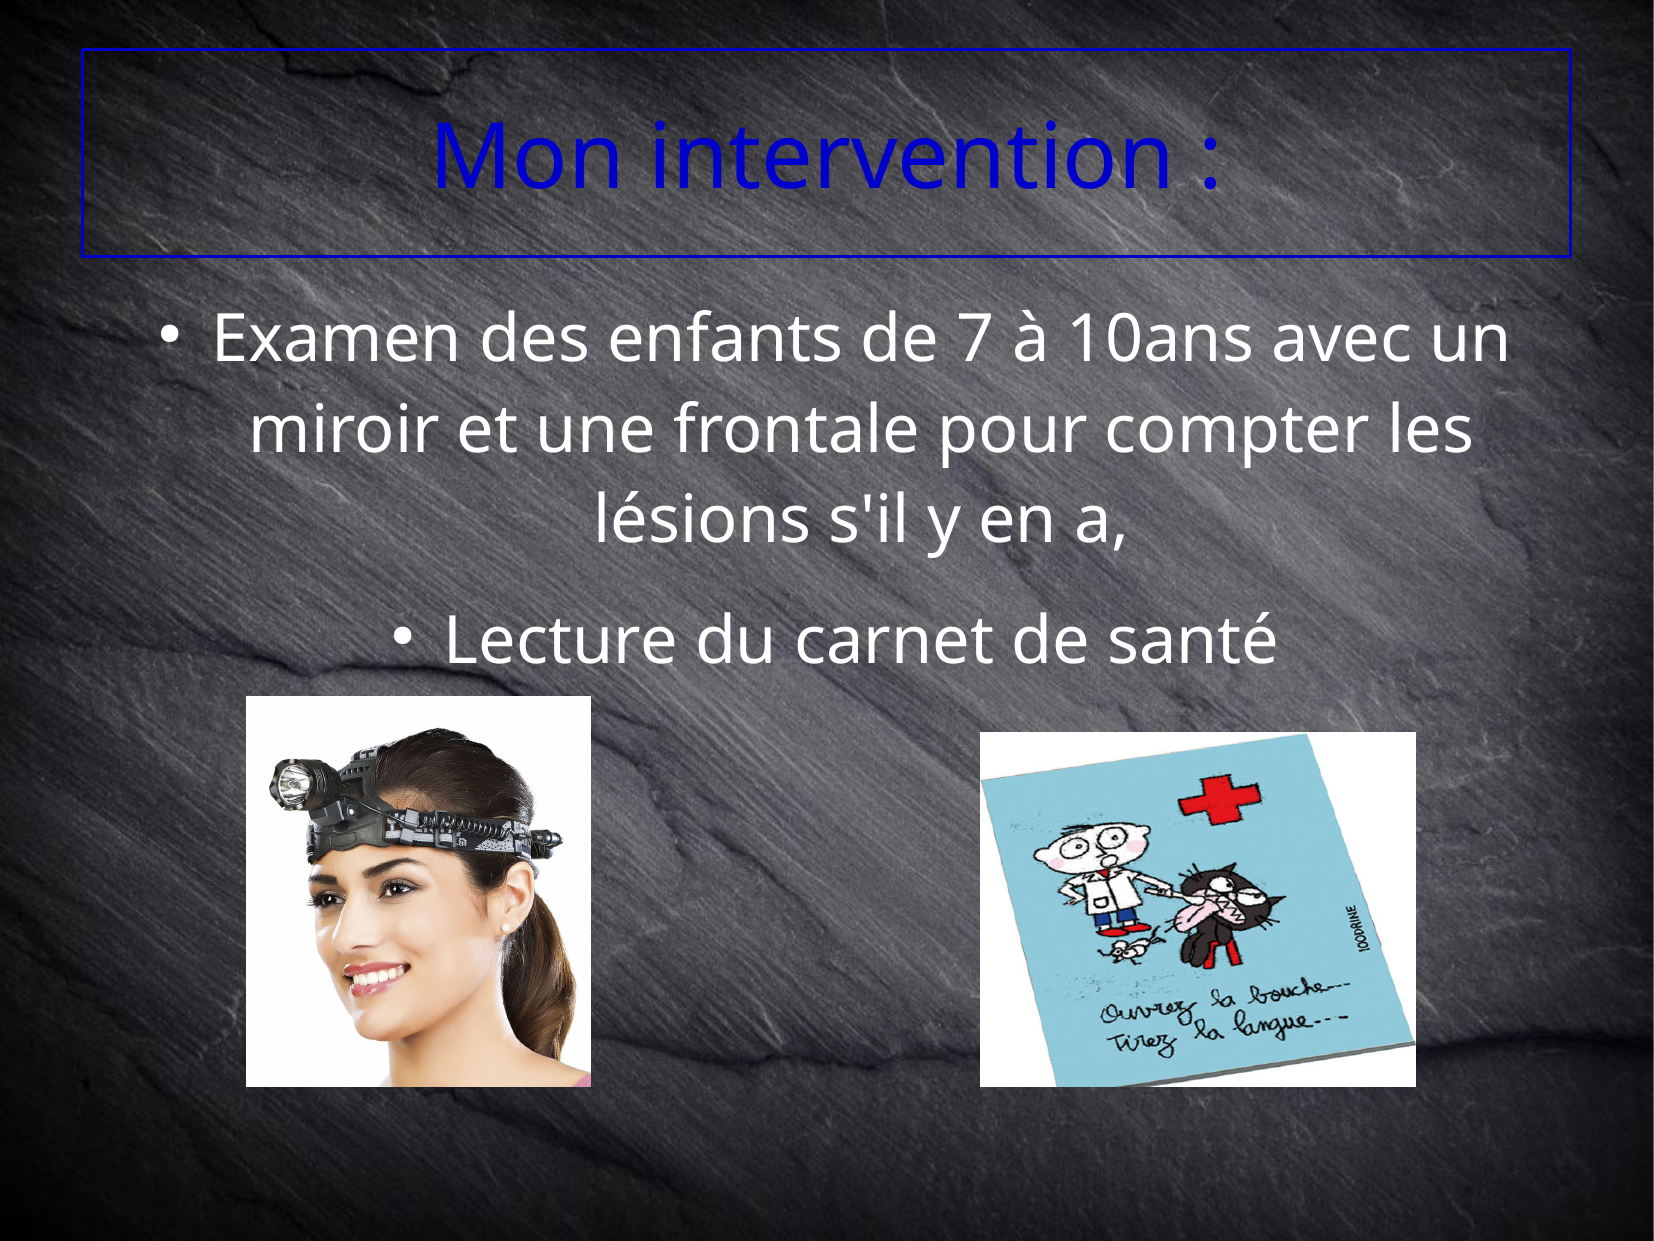

# Mon intervention :
Examen des enfants de 7 à 10ans avec un miroir et une frontale pour compter les lésions s'il y en a,
Lecture du carnet de santé